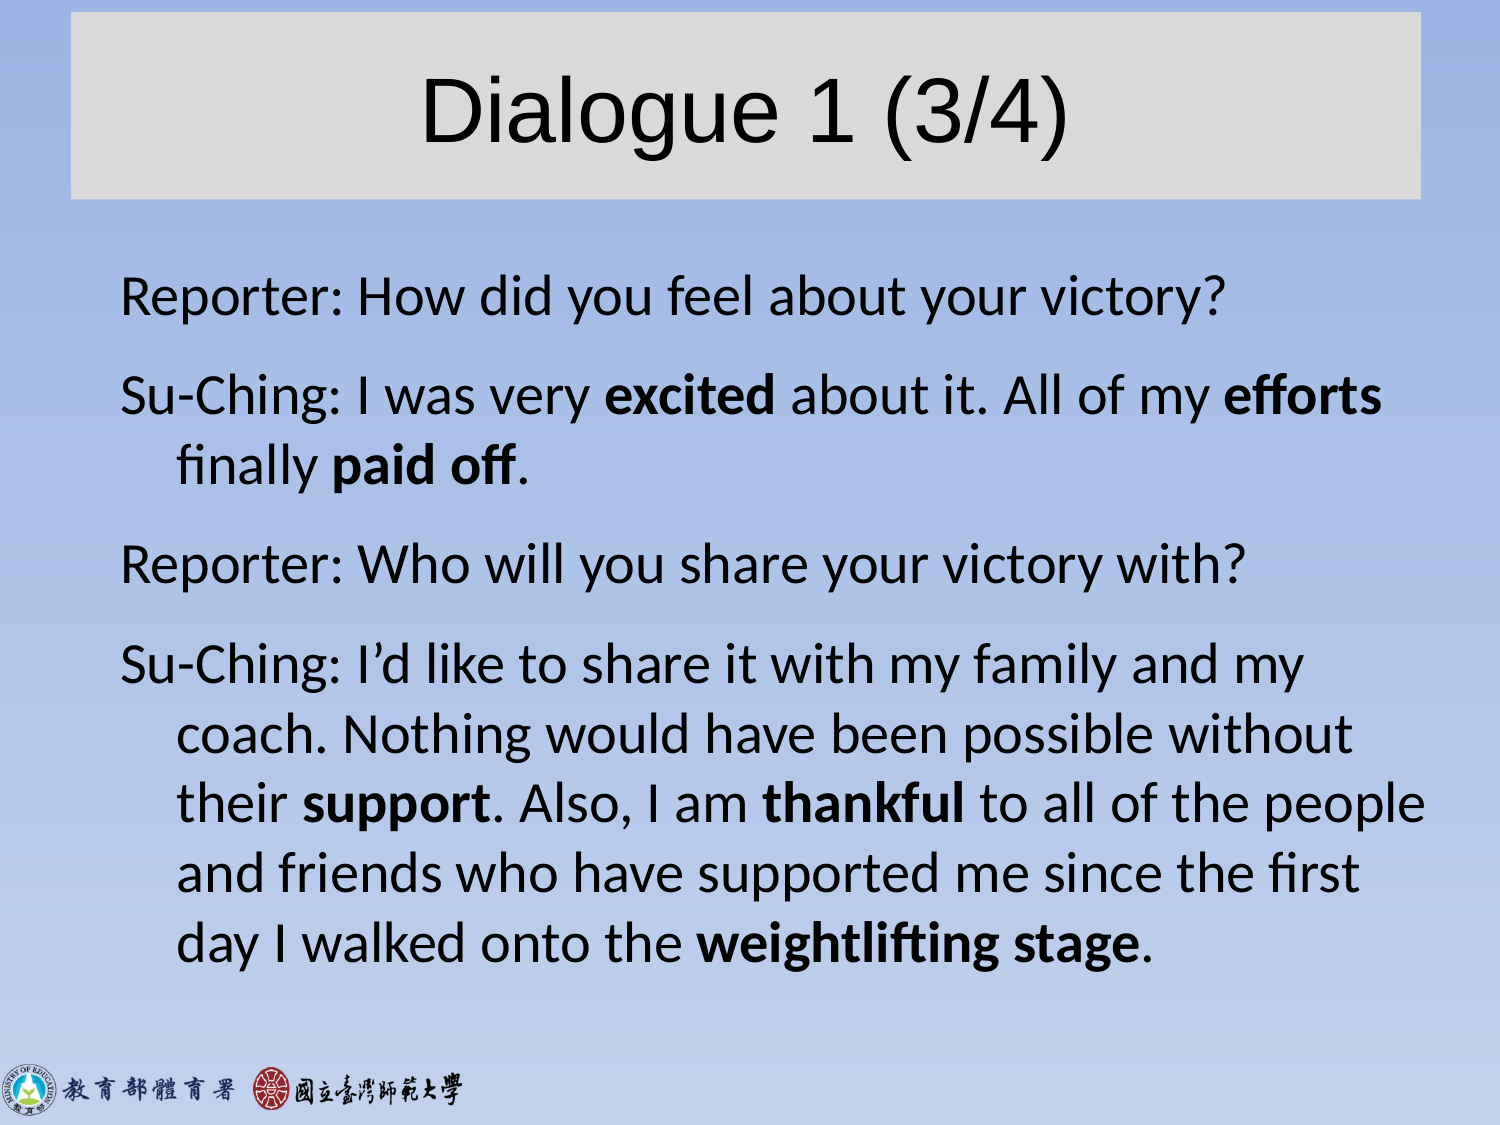

# Dialogue 1 (3/4)
| |
| --- |
Reporter: How did you feel about your victory?
Su-Ching: I was very excited about it. All of my efforts finally paid off.
Reporter: Who will you share your victory with?
Su-Ching: I’d like to share it with my family and my coach. Nothing would have been possible without their support. Also, I am thankful to all of the people and friends who have supported me since the first day I walked onto the weightlifting stage.